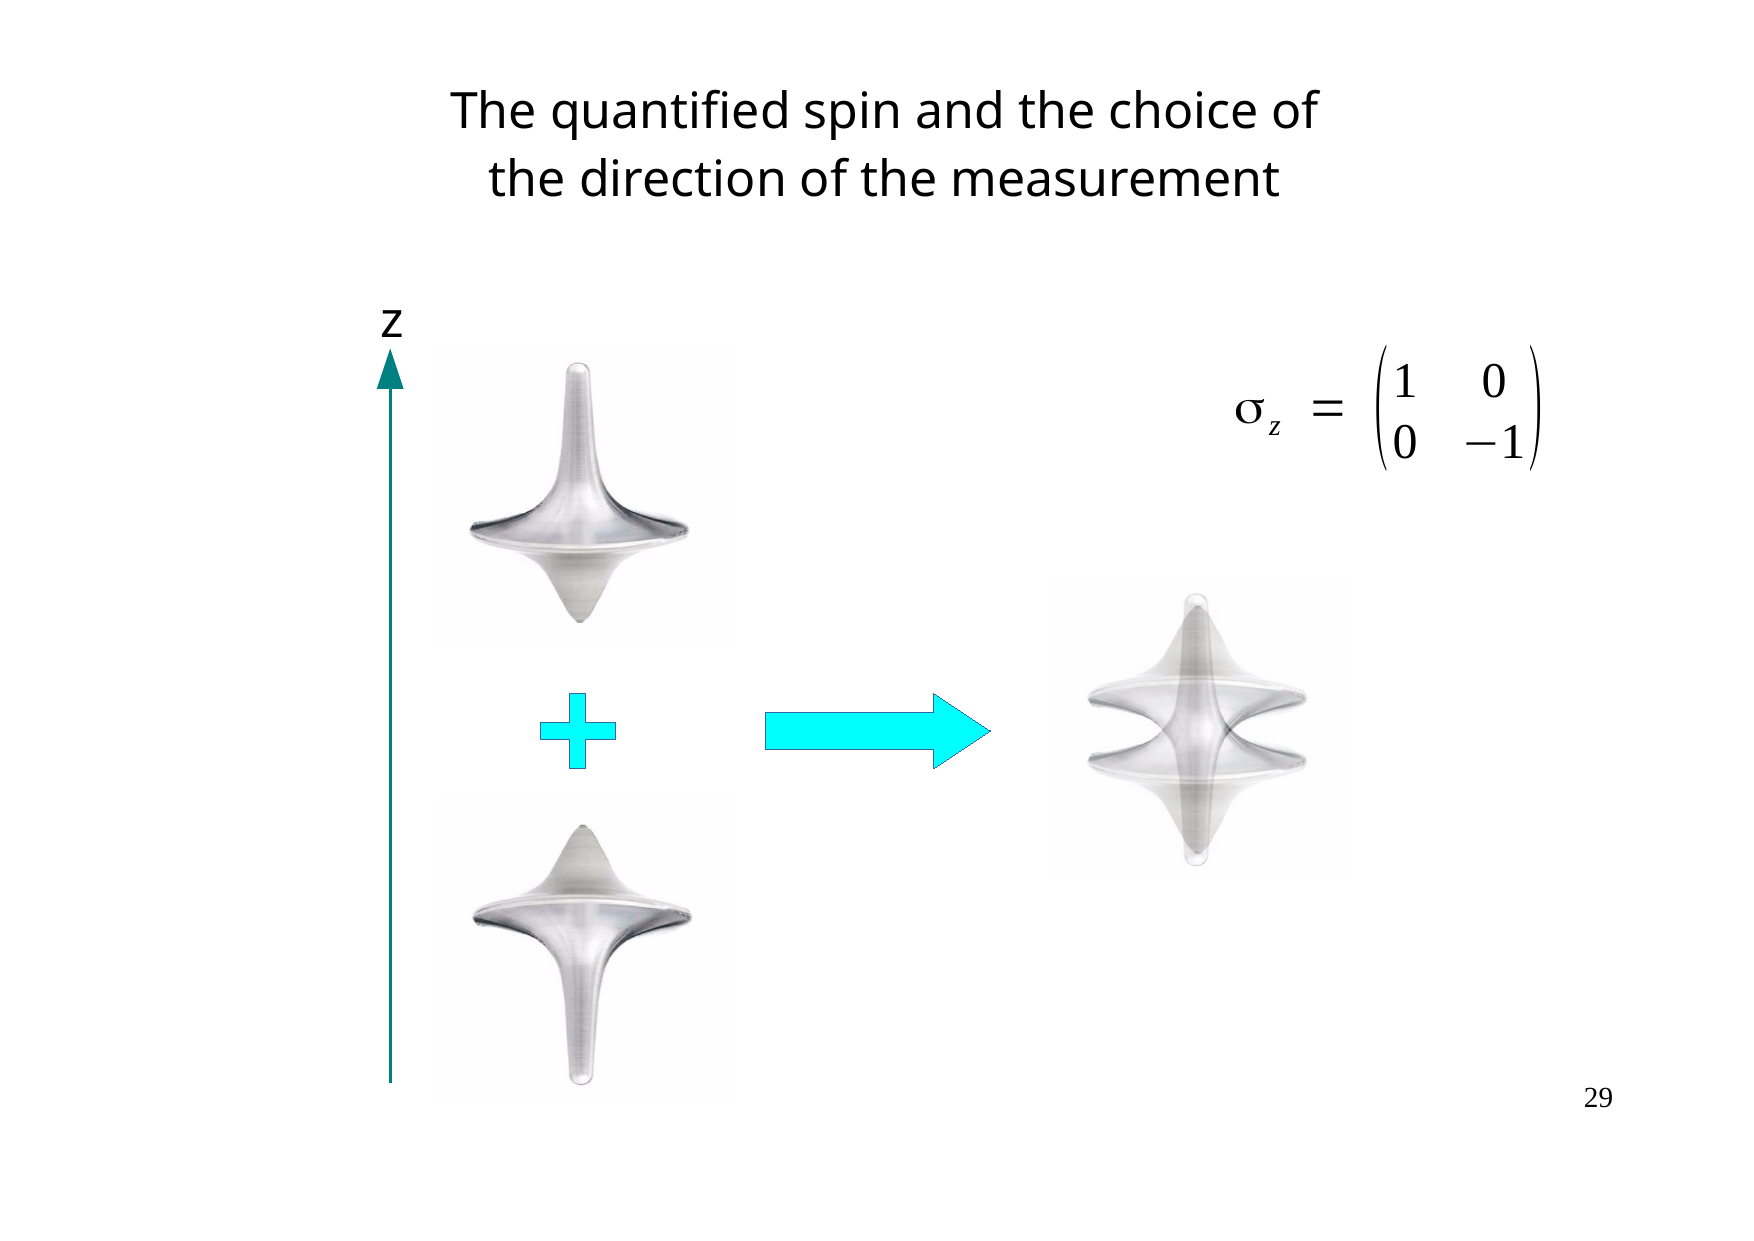

The quantified spin and the choice of
the direction of the measurement
z
29